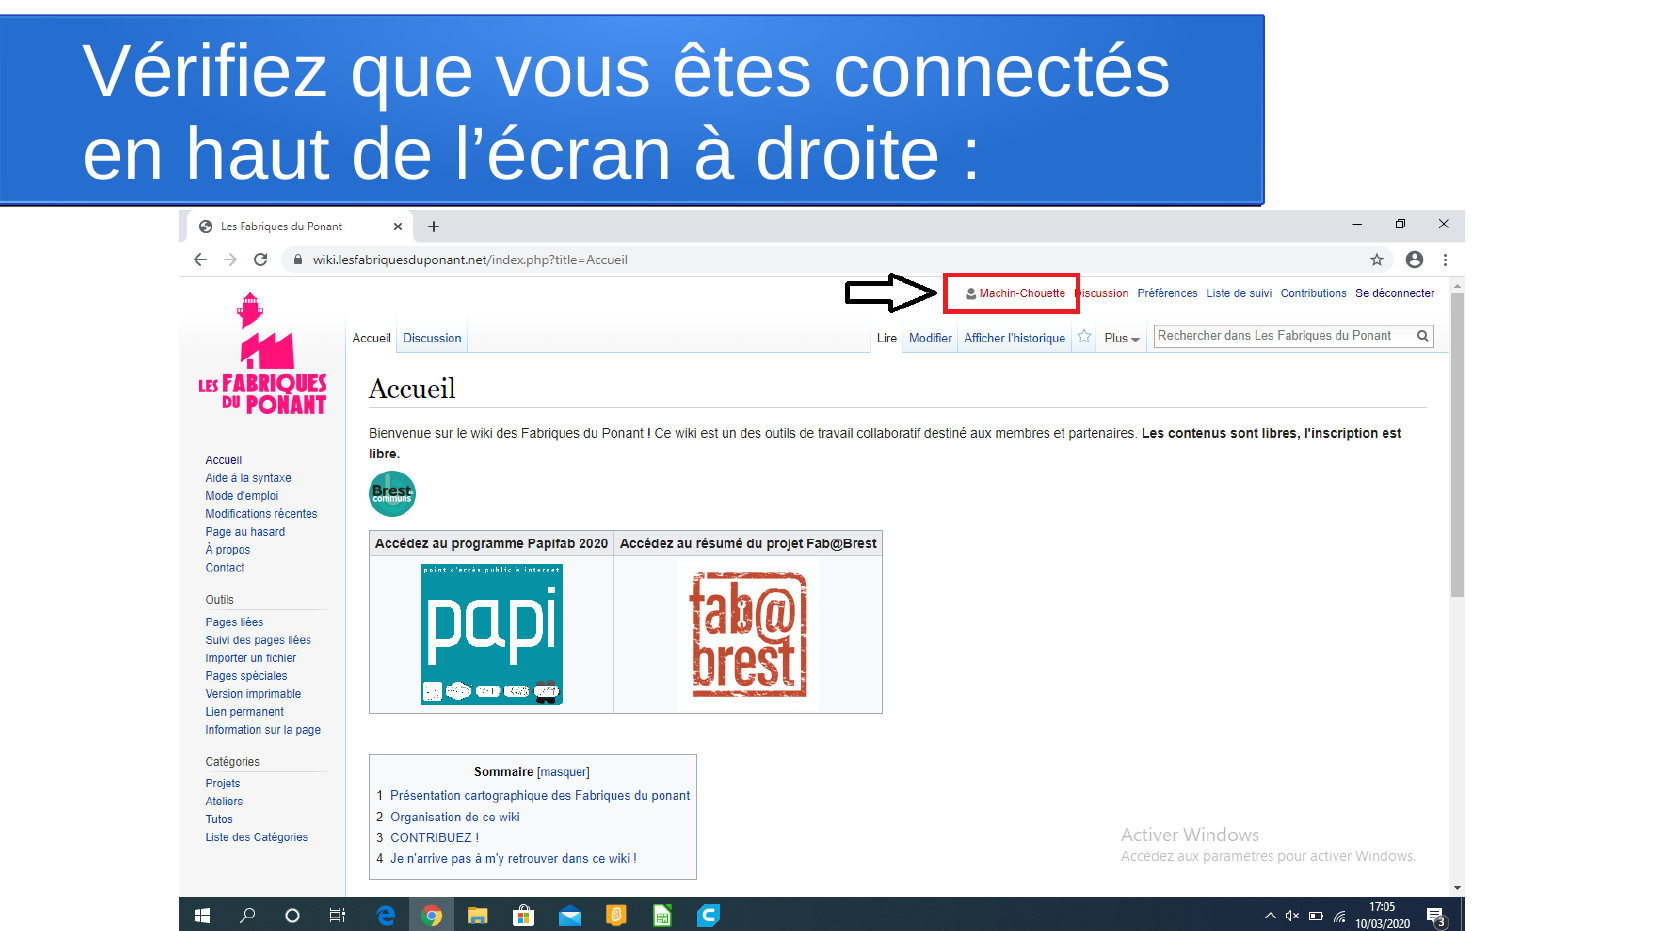

# Vérifiez que vous êtes connectés en haut de l’écran à droite :